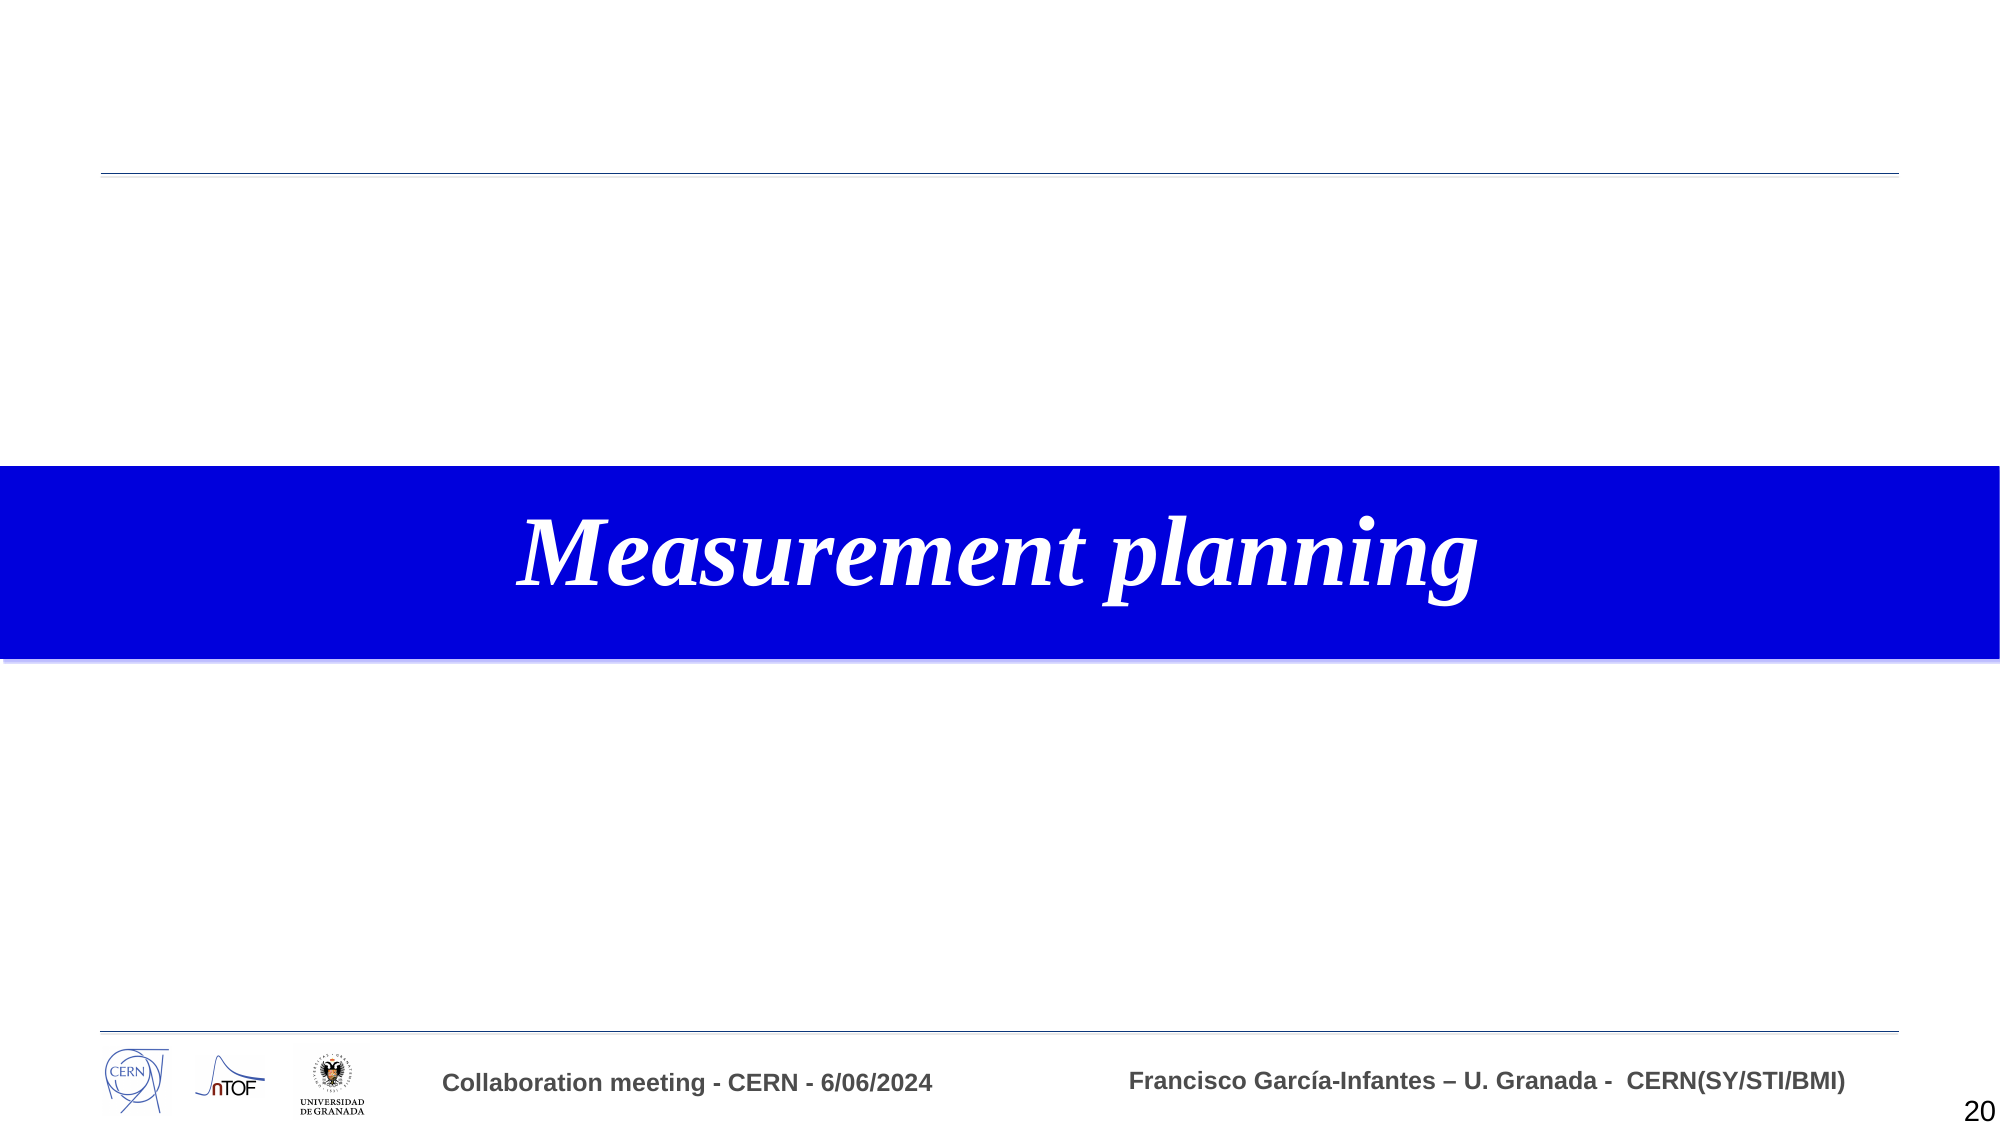

Measurement planning
Francisco García-Infantes – U. Granada - CERN(SY/STI/BMI)
Collaboration meeting - CERN - 6/06/2024
20